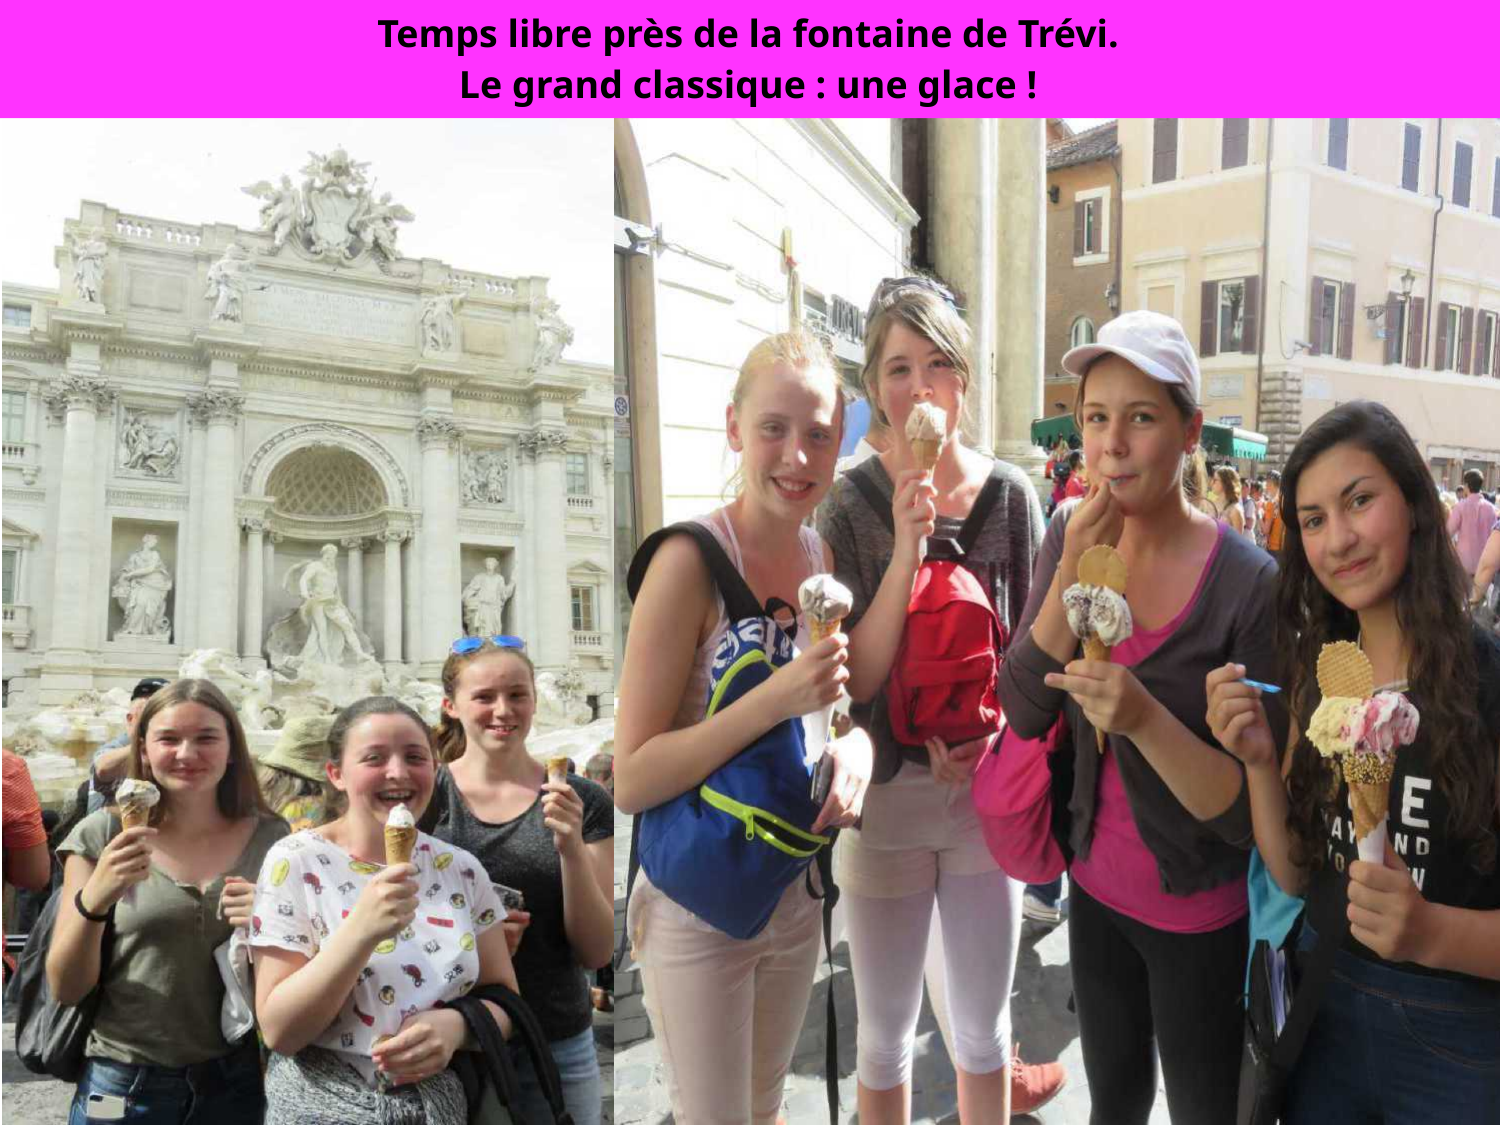

Temps libre près de la fontaine de Trévi.
Le grand classique : une glace !